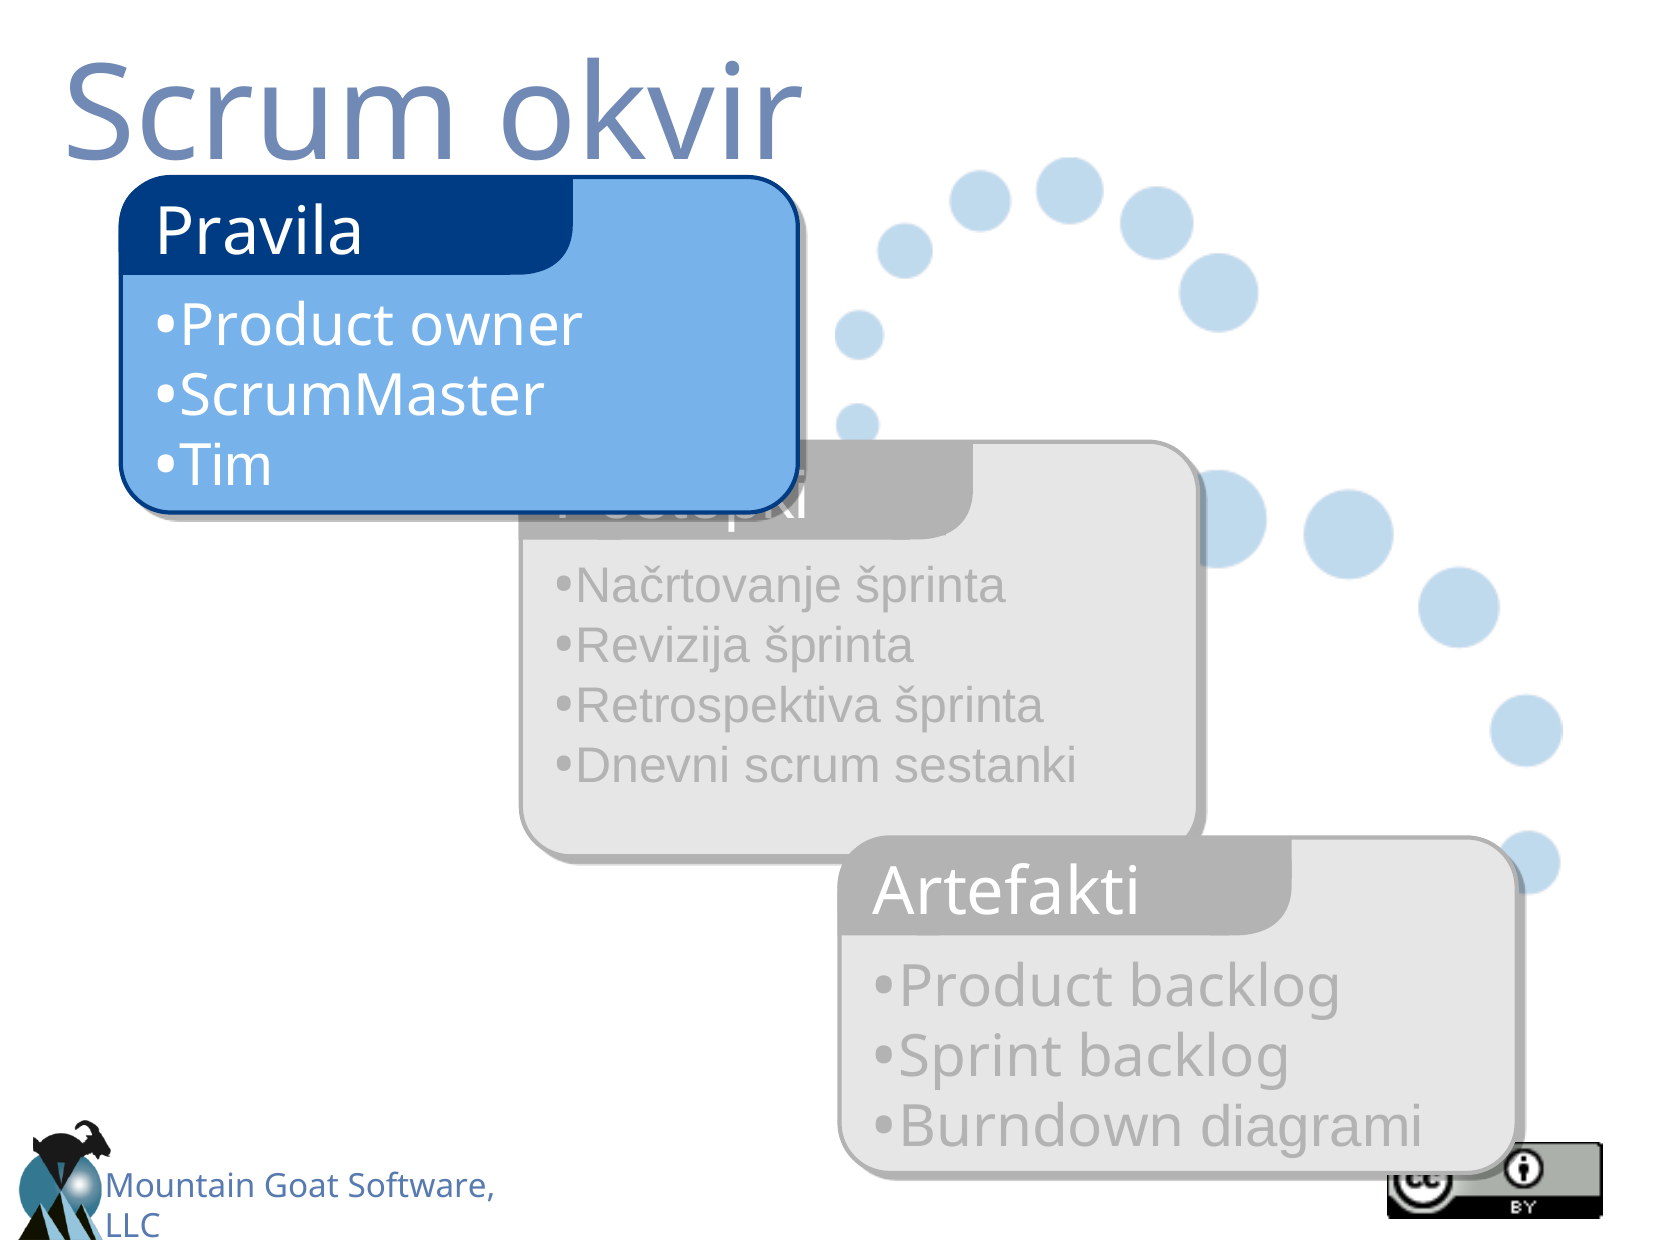

# Scrum okvir
Pravila
Product owner
ScrumMaster
Tim
Postopki
Načrtovanje šprinta
Revizija šprinta
Retrospektiva šprinta
Dnevni scrum sestanki
Artefakti
Product backlog
Sprint backlog
Burndown diagrami